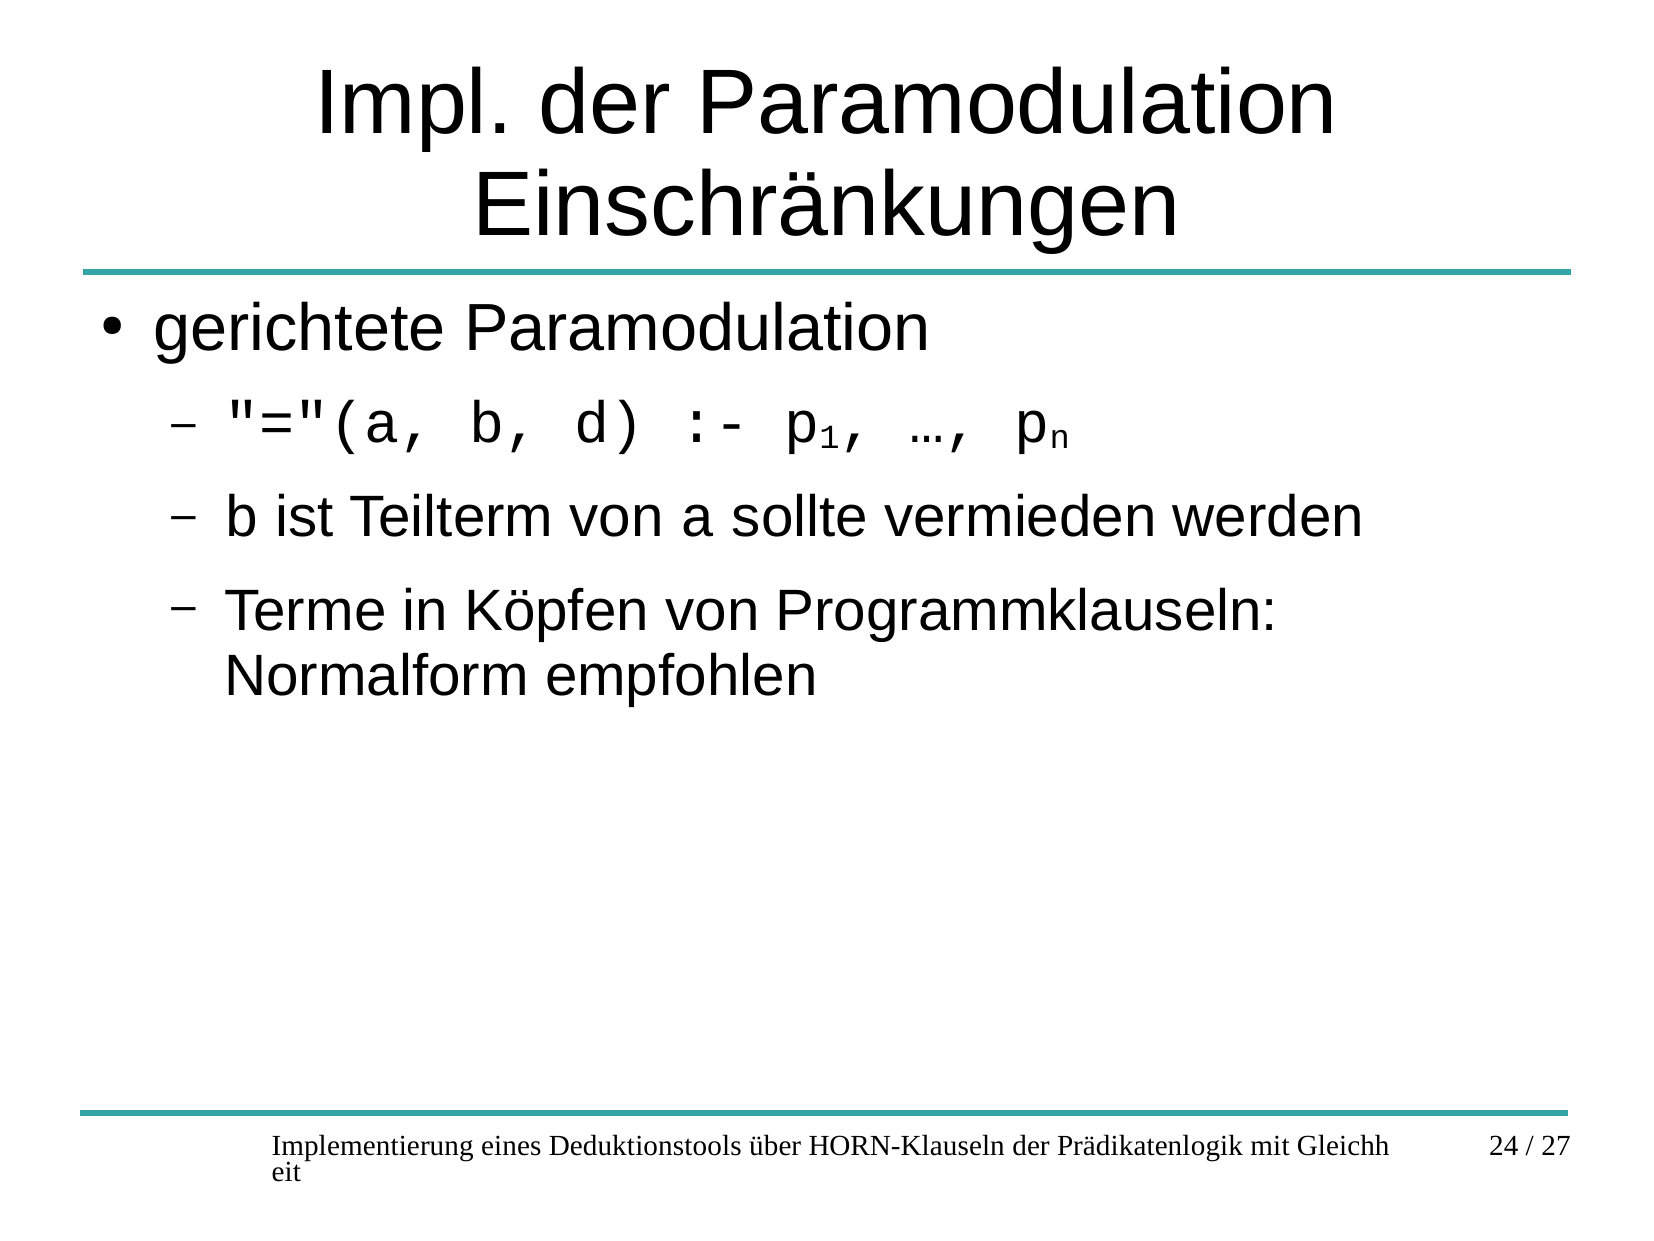

# Impl. der Paramodulation Einschränkungen
gerichtete Paramodulation
"="(a, b, d) :- p1, …, pn
b ist Teilterm von a sollte vermieden werden
Terme in Köpfen von Programmklauseln: Normalform empfohlen
Implementierung eines Deduktionstools über HORN-Klauseln der Prädikatenlogik mit Gleichheit
24